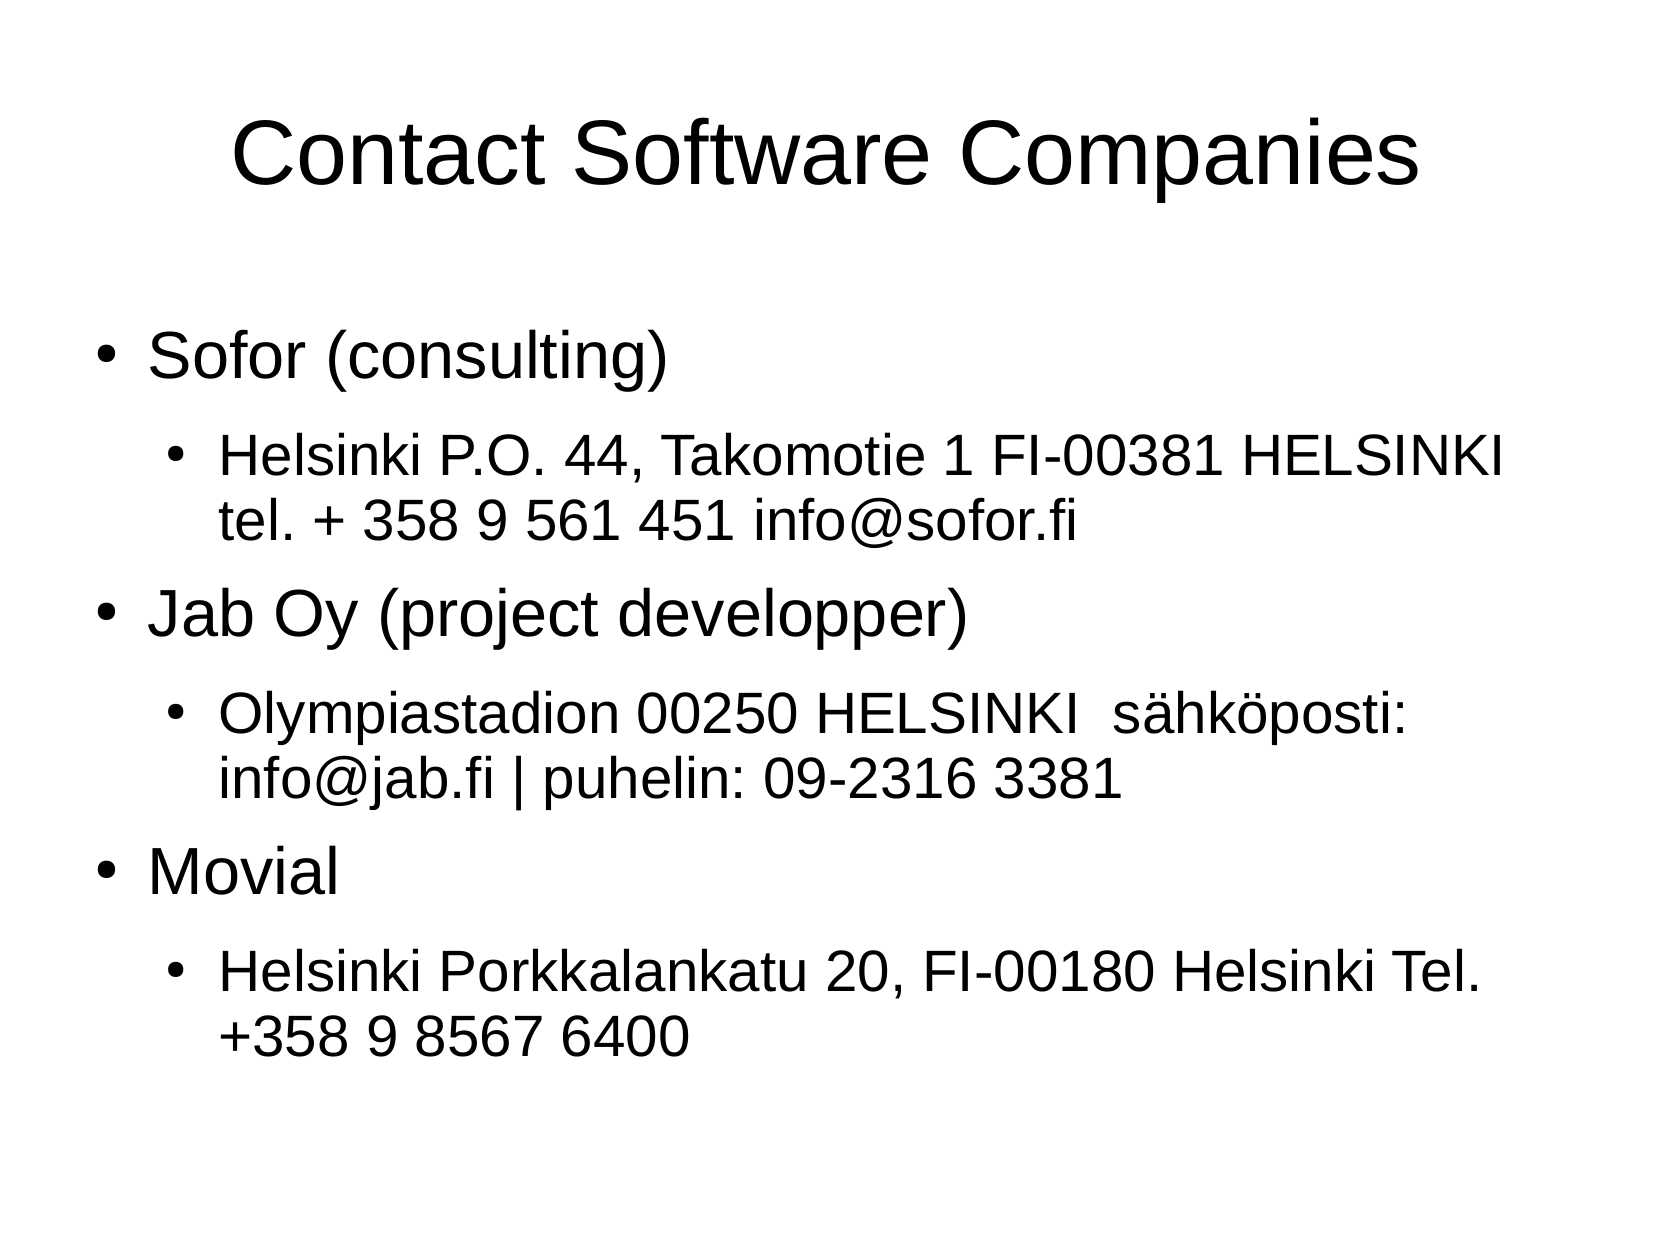

# Contact Software Companies
Sofor (consulting)
Helsinki P.O. 44, Takomotie 1 FI-00381 HELSINKI tel. + 358 9 561 451 info@sofor.fi
Jab Oy (project developper)
Olympiastadion 00250 HELSINKI sähköposti: info@jab.fi | puhelin: 09-2316 3381
Movial
Helsinki Porkkalankatu 20, FI-00180 Helsinki Tel. +358 9 8567 6400